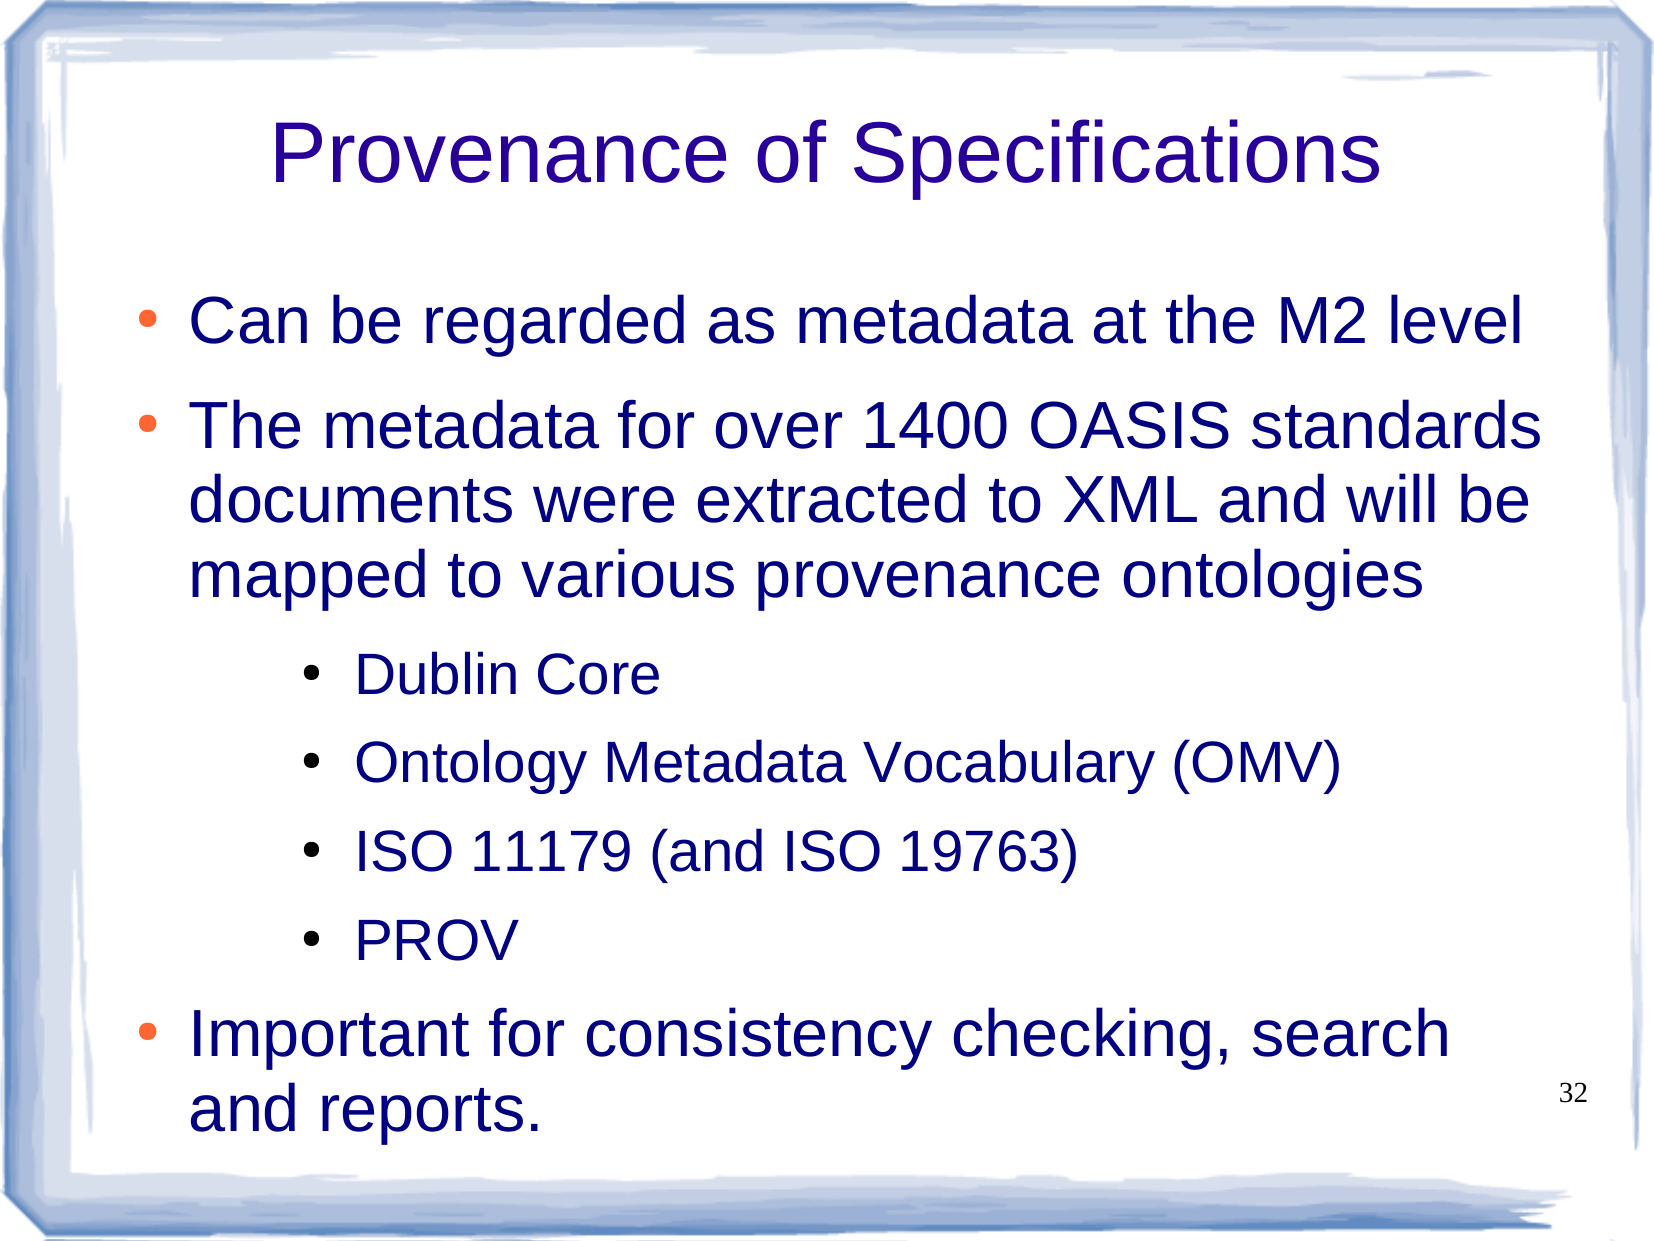

# Provenance of Specifications
Can be regarded as metadata at the M2 level
The metadata for over 1400 OASIS standards documents were extracted to XML and will be mapped to various provenance ontologies
Dublin Core
Ontology Metadata Vocabulary (OMV)
ISO 11179 (and ISO 19763)
PROV
Important for consistency checking, search and reports.
32